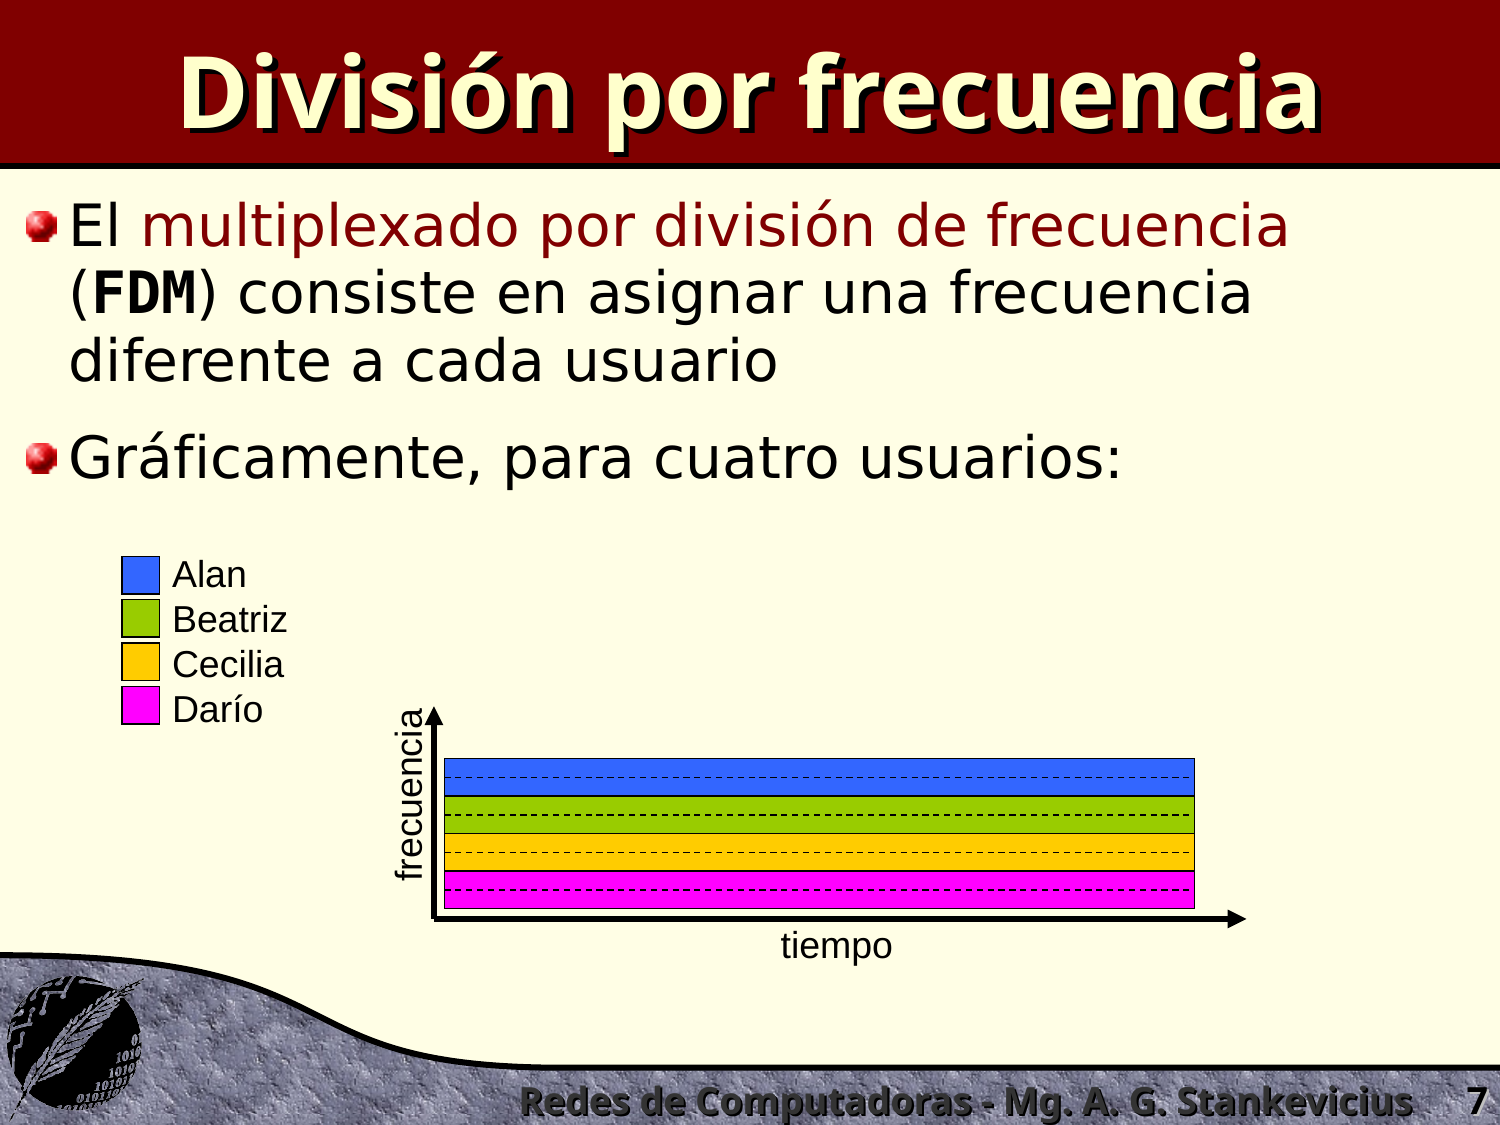

# División por frecuencia
El multiplexado por división de frecuencia
(FDM) consiste en asignar una frecuencia diferente a cada usuario
Gráficamente, para cuatro usuarios:
Alan
Beatriz
Cecilia
Darío
frecuencia
tiempo
7